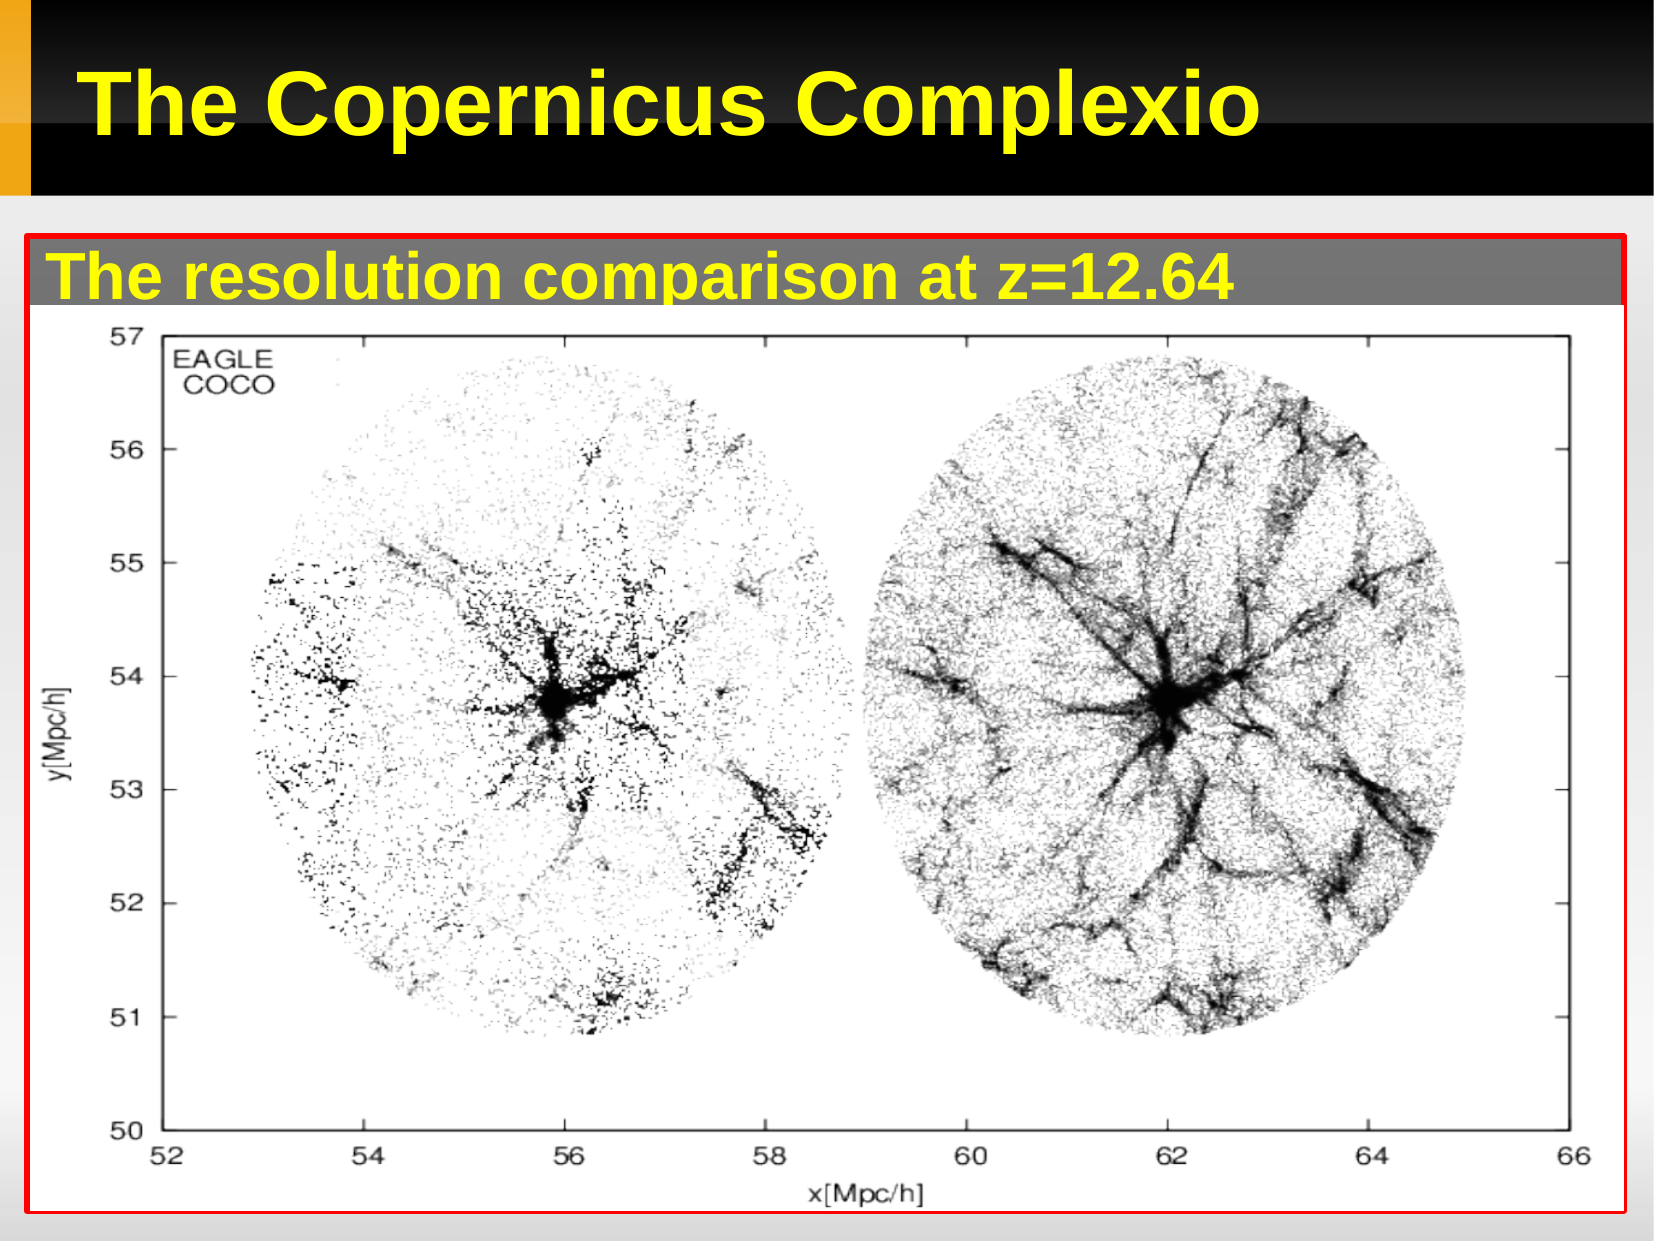

# The Copernicus Complexio
The resolution comparison at z=12.64